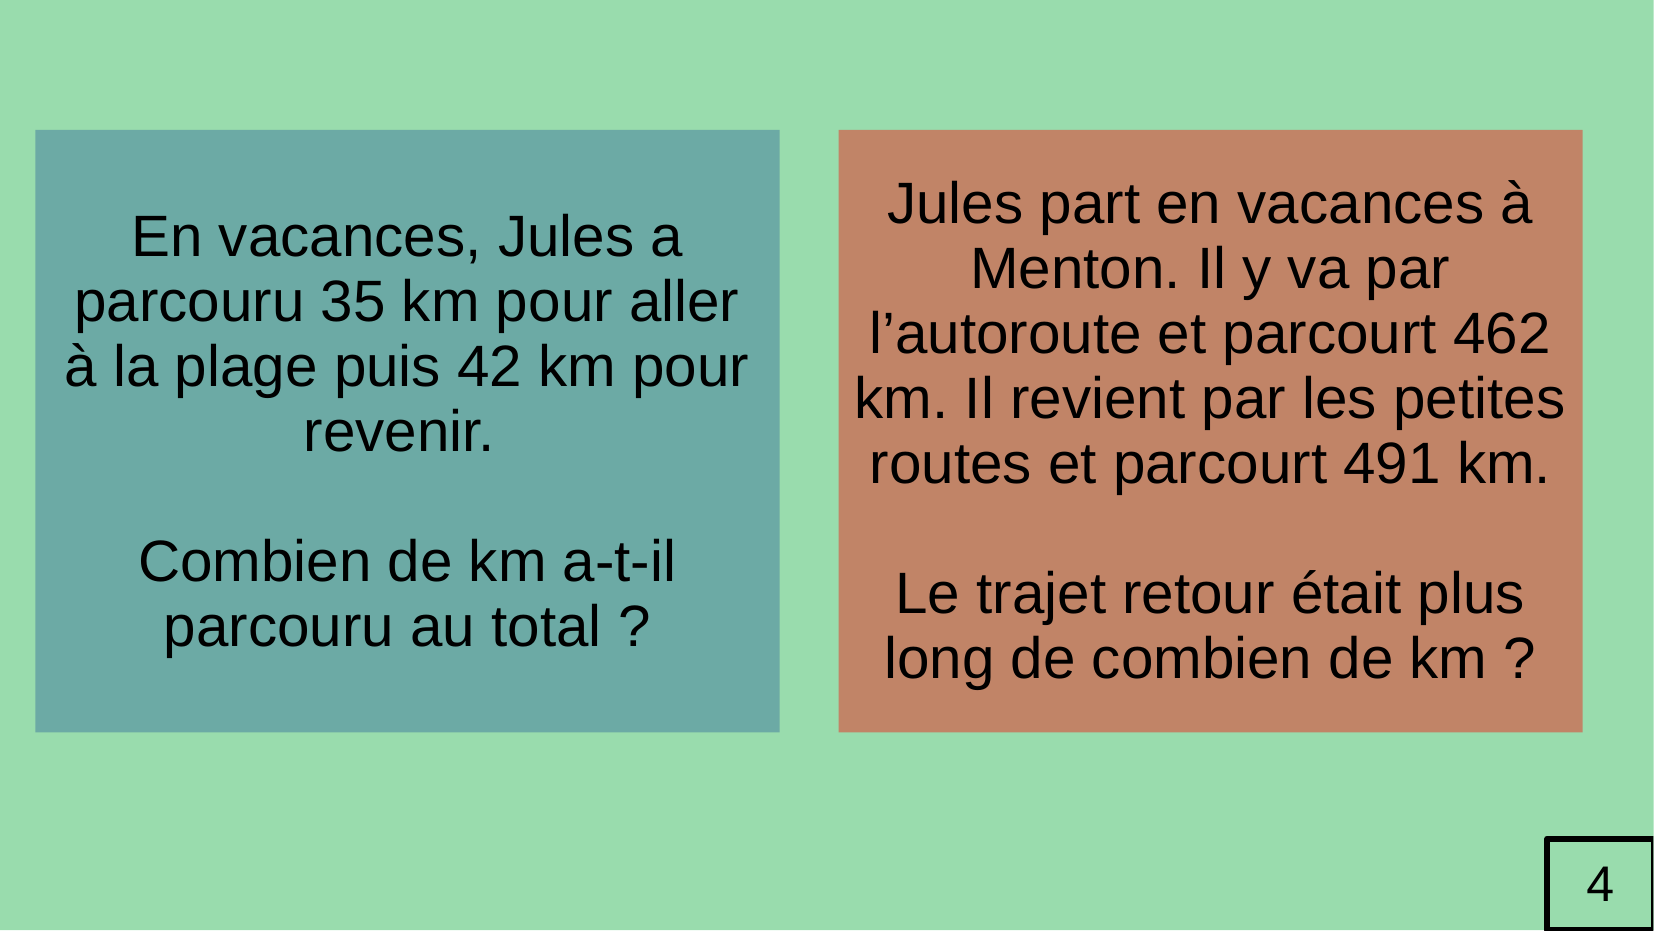

Jules part en vacances à Menton. Il y va par l’autoroute et parcourt 462 km. Il revient par les petites routes et parcourt 491 km.
Le trajet retour était plus long de combien de km ?
En vacances, Jules a parcouru 35 km pour aller à la plage puis 42 km pour revenir.
Combien de km a-t-il parcouru au total ?
4